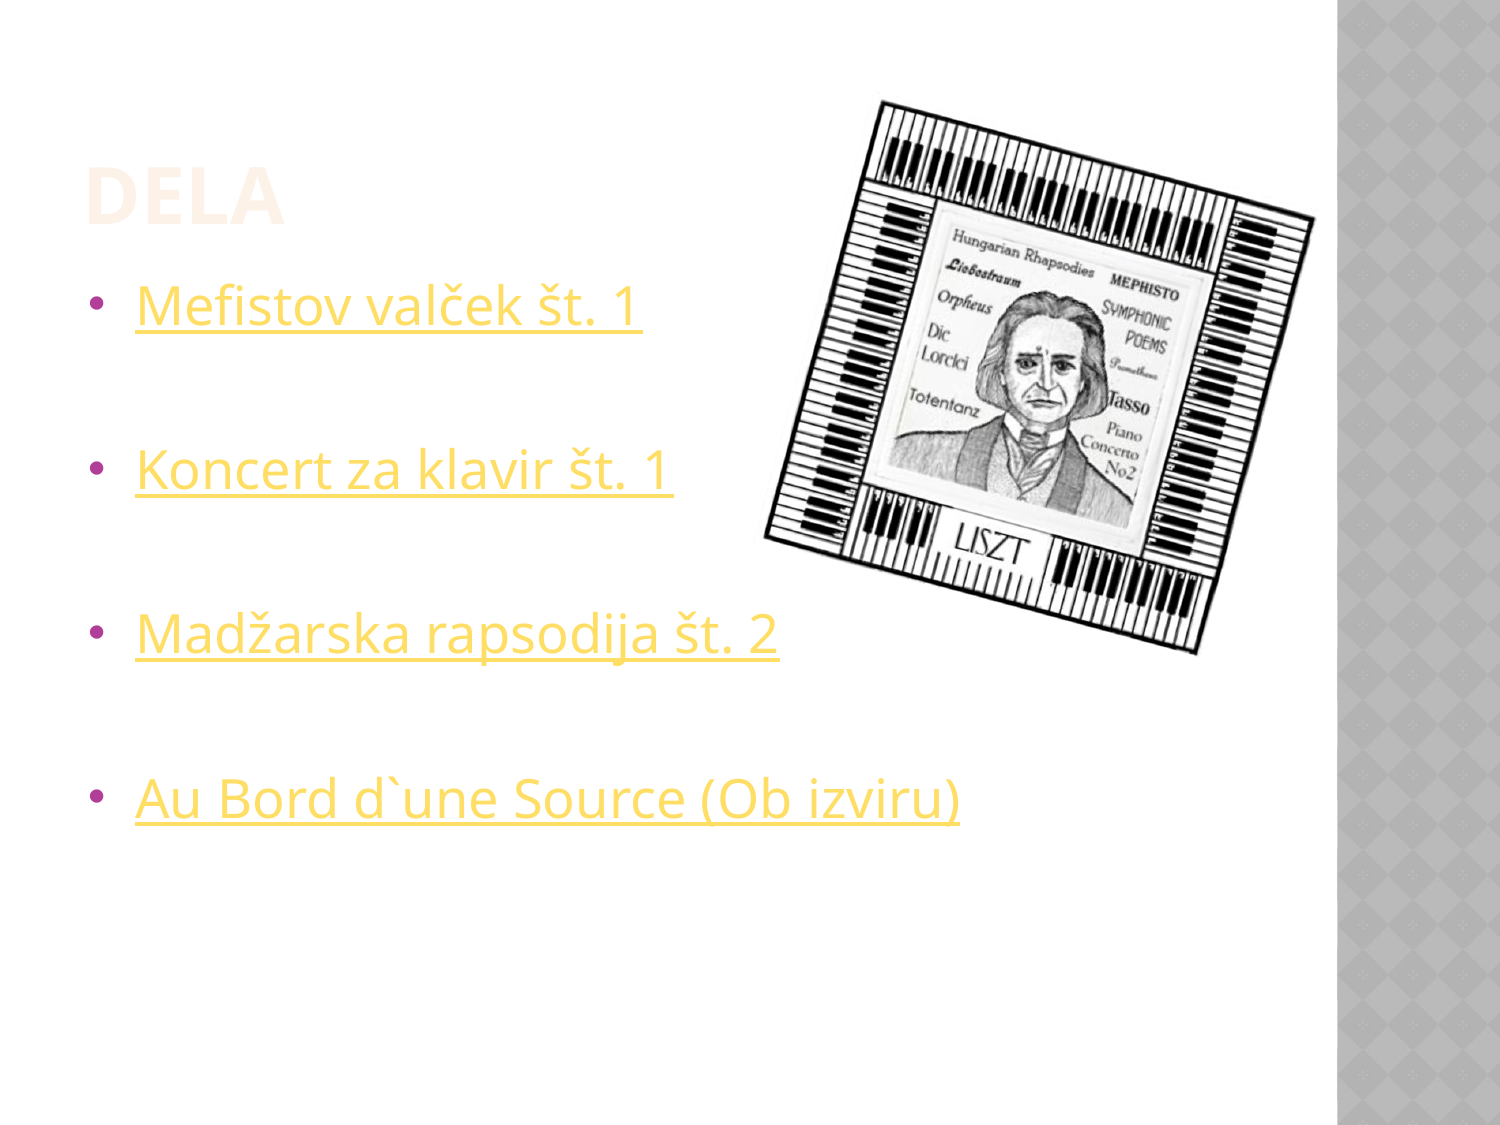

# dela
Mefistov valček št. 1
Koncert za klavir št. 1
Madžarska rapsodija št. 2
Au Bord d`une Source (Ob izviru)